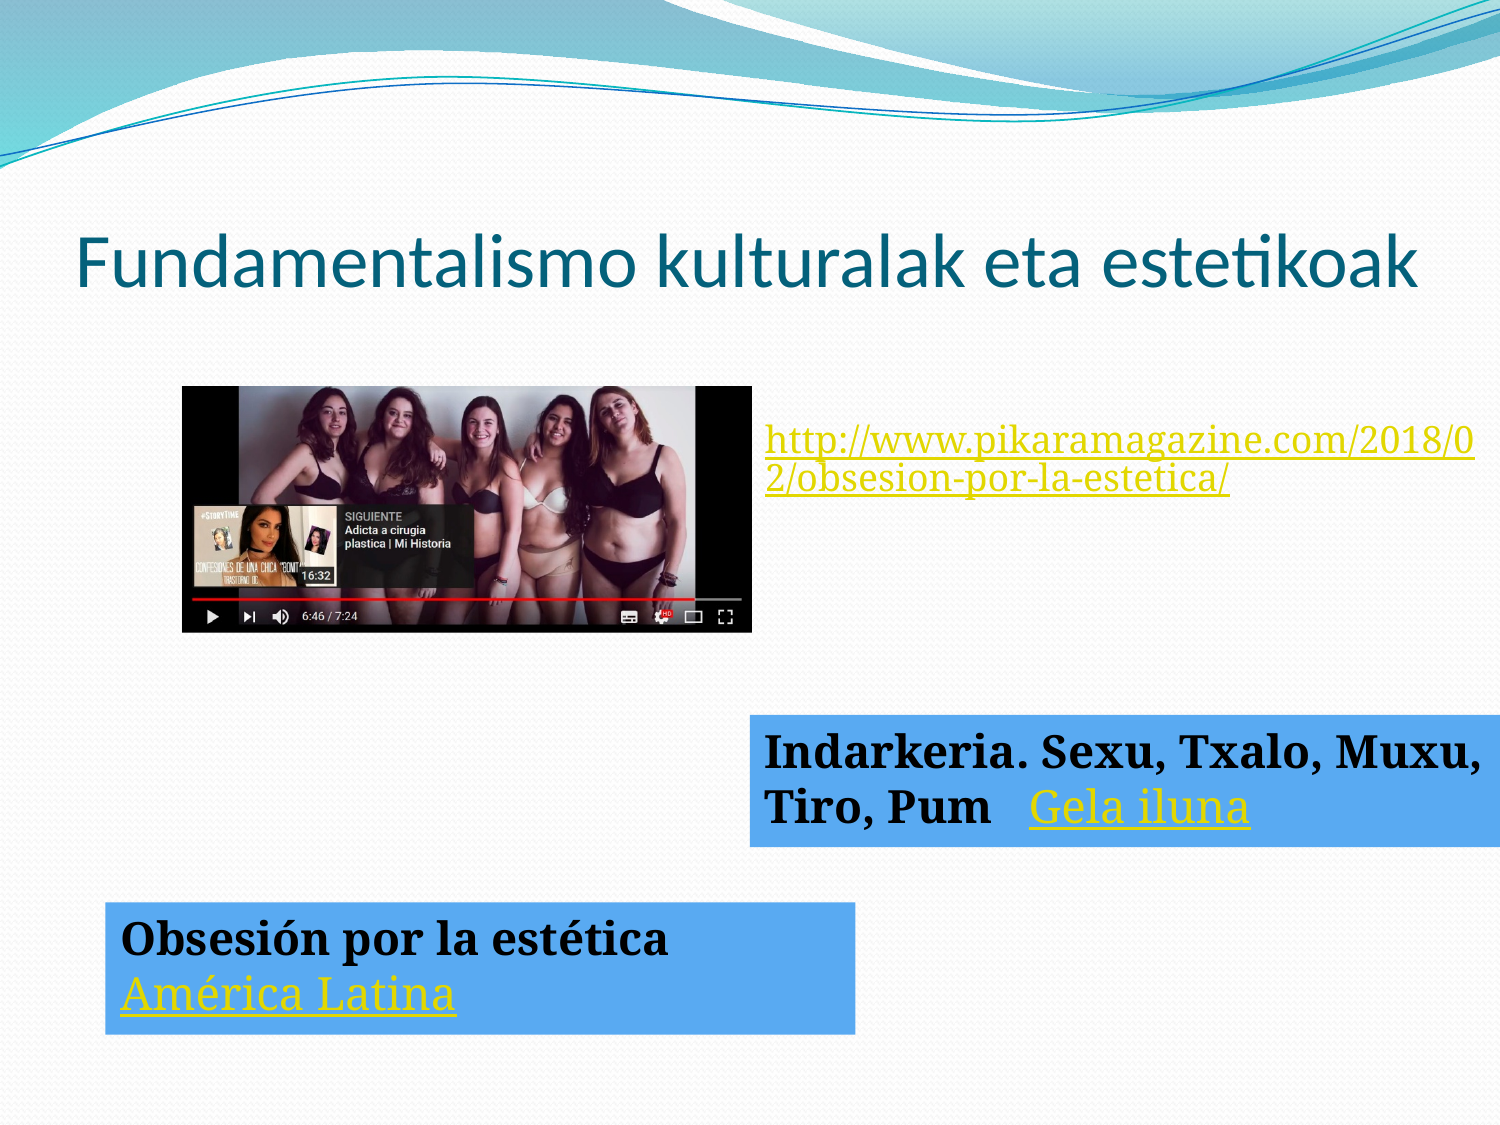

# Fundamentalismo kulturalak eta estetikoak
http://www.pikaramagazine.com/2018/02/obsesion-por-la-estetica/
Indarkeria. Sexu, Txalo, Muxu, Tiro, Pum Gela iluna
Obsesión por la estética
América Latina